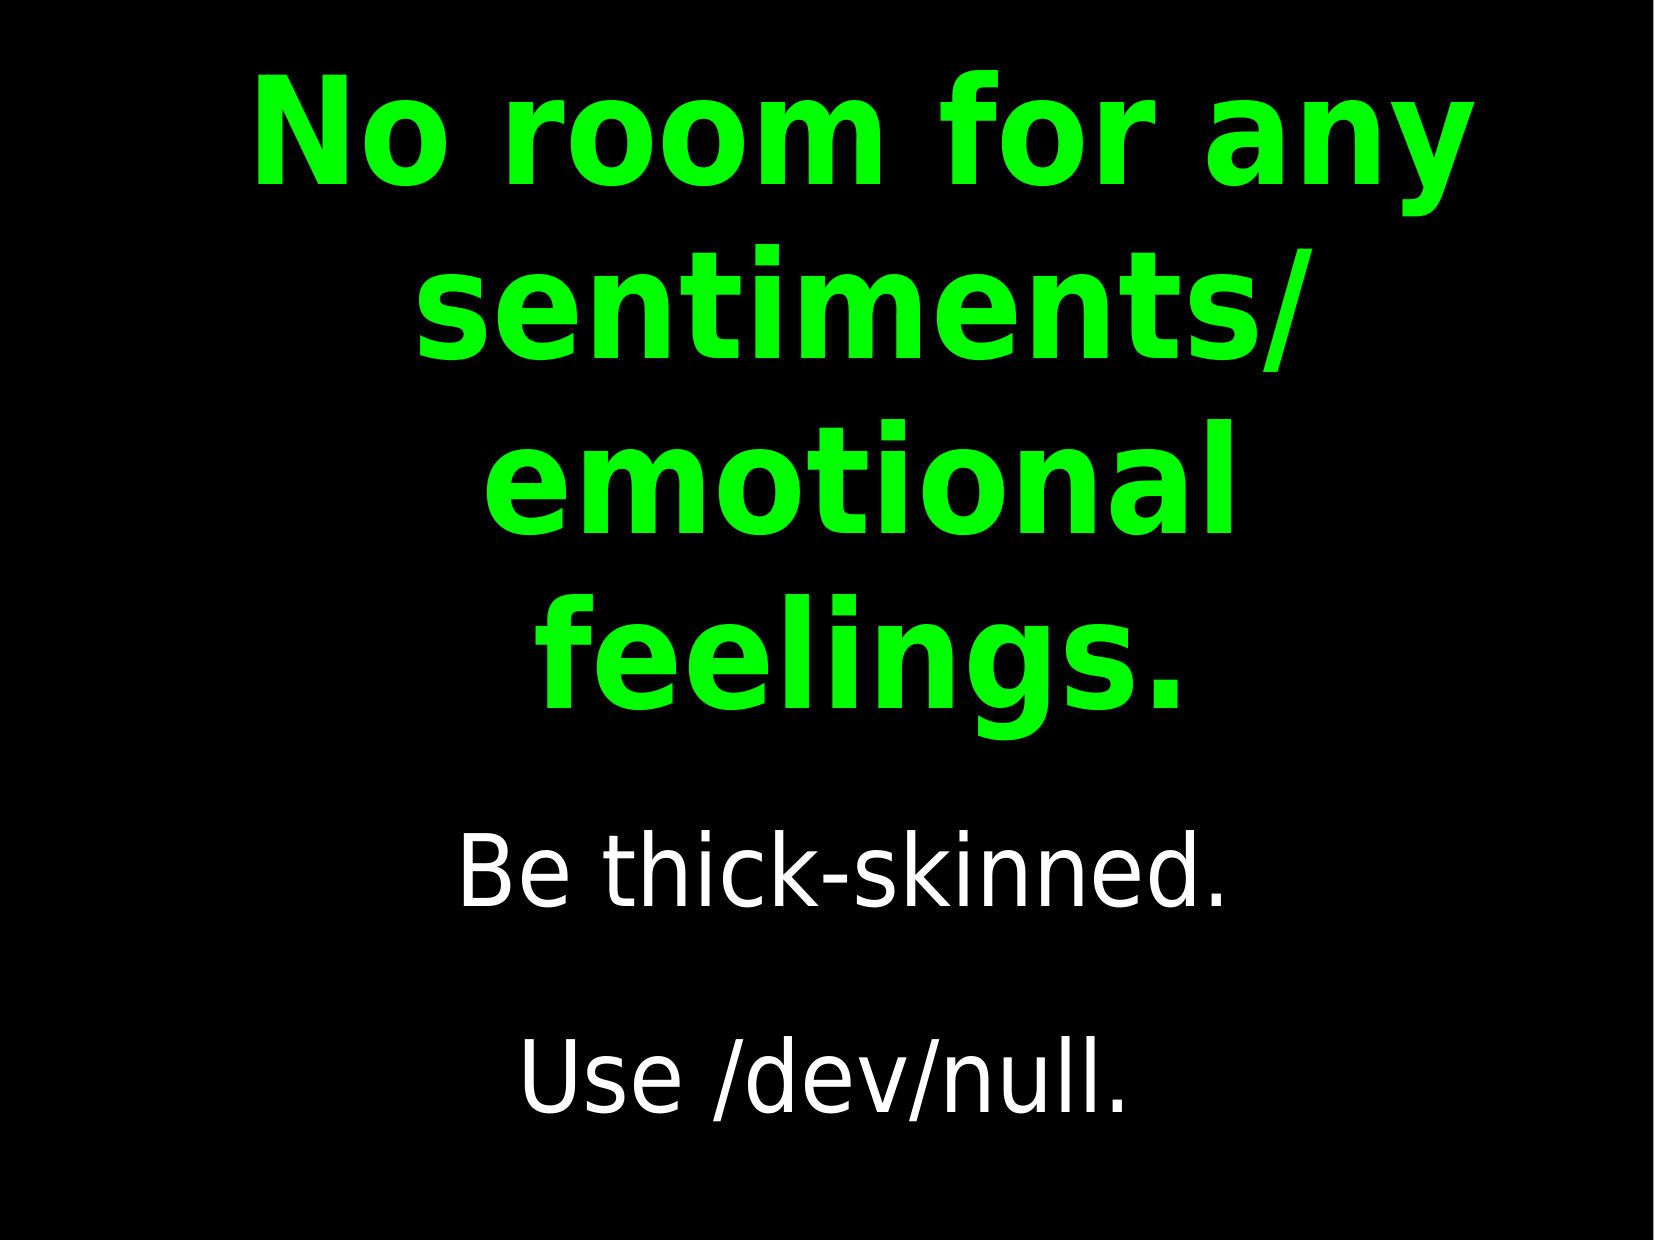

No room for any sentiments/
emotional feelings.
Be thick-skinned.
Use /dev/null.